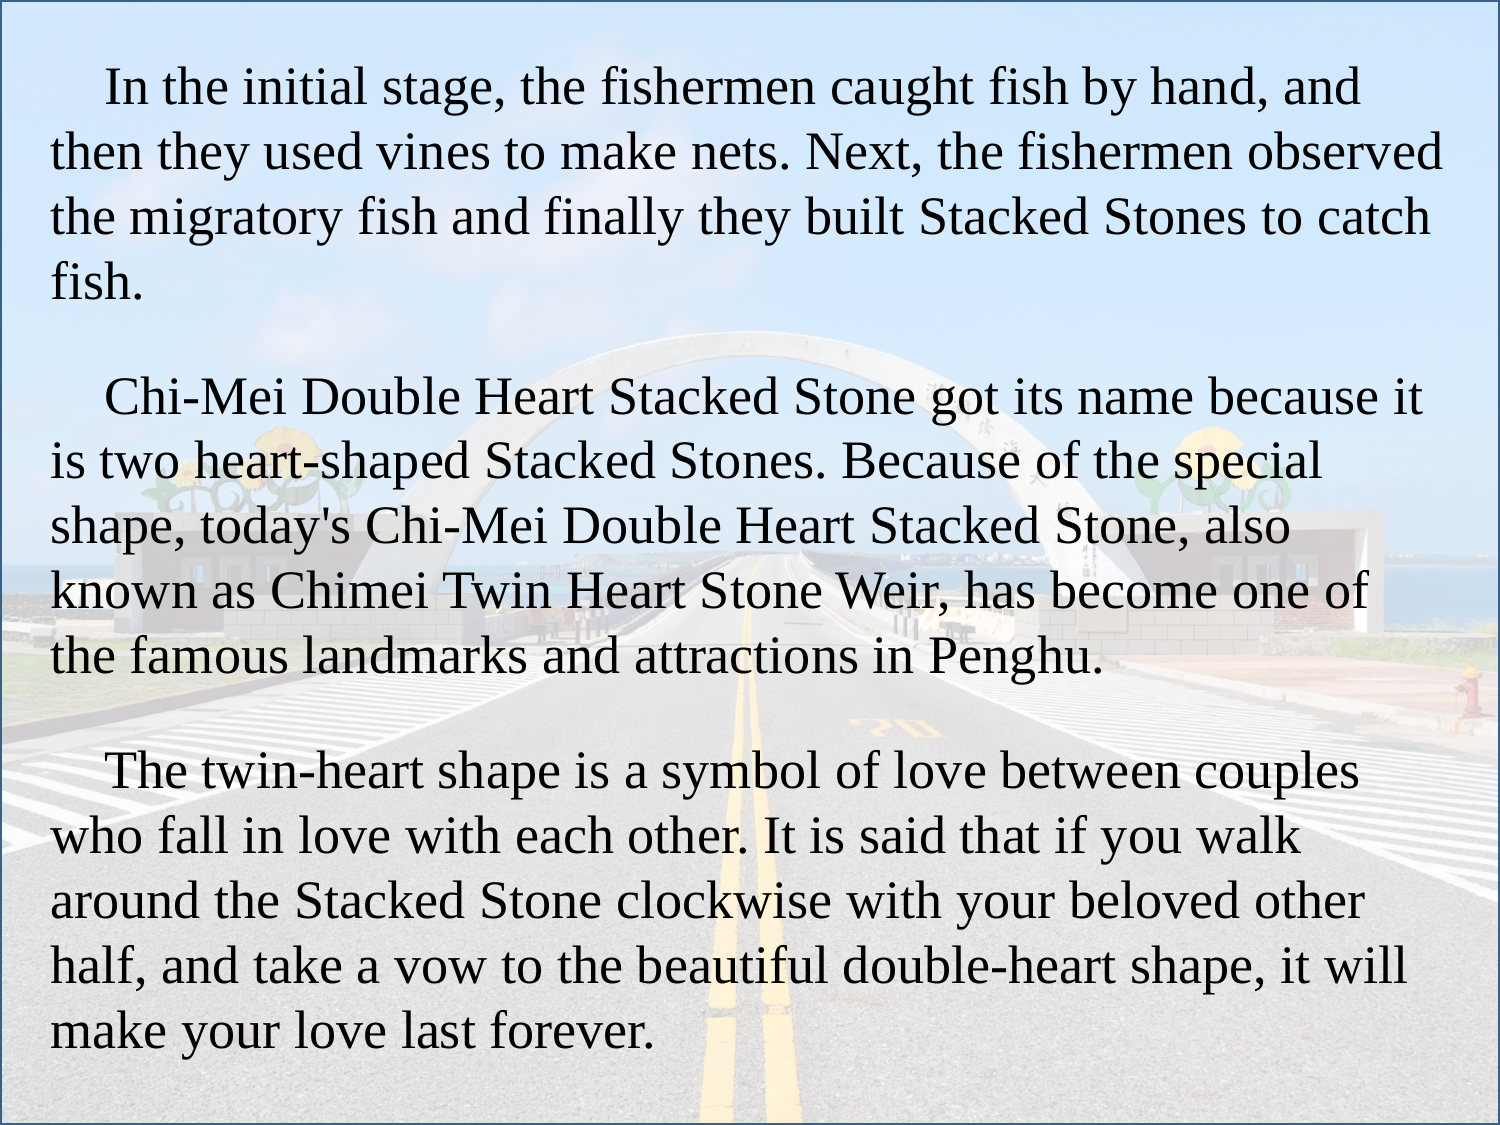

In the initial stage, the fishermen caught fish by hand, and then they used vines to make nets. Next, the fishermen observed the migratory fish and finally they built Stacked Stones to catch fish.
 Chi-Mei Double Heart Stacked Stone got its name because it is two heart-shaped Stacked Stones. Because of the special shape, today's Chi-Mei Double Heart Stacked Stone, also known as Chimei Twin Heart Stone Weir, has become one of the famous landmarks and attractions in Penghu.
 The twin-heart shape is a symbol of love between couples who fall in love with each other. It is said that if you walk around the Stacked Stone clockwise with your beloved other half, and take a vow to the beautiful double-heart shape, it will make your love last forever.